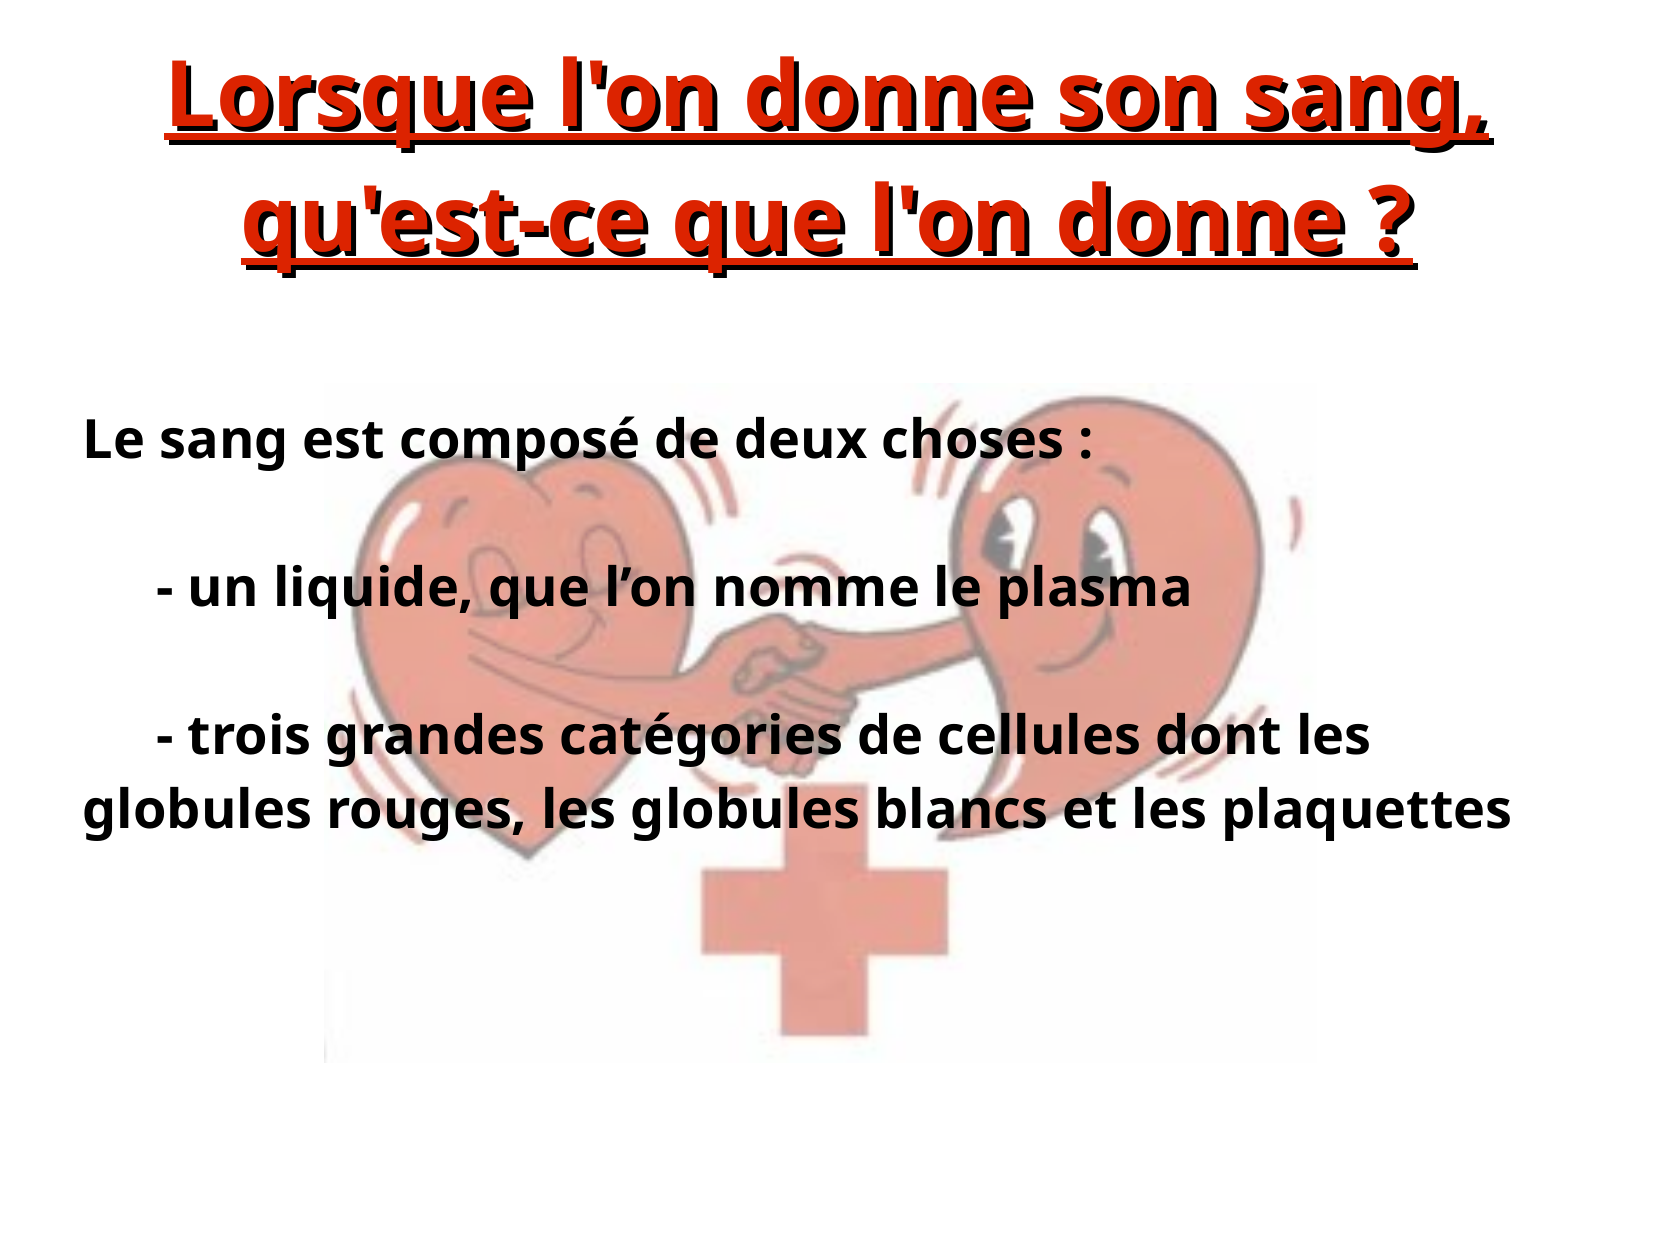

# Lorsque l'on donne son sang, qu'est-ce que l'on donne ?
Le sang est composé de deux choses :
	- un liquide, que l’on nomme le plasma
 	- trois grandes catégories de cellules dont les globules rouges, les globules blancs et les plaquettes